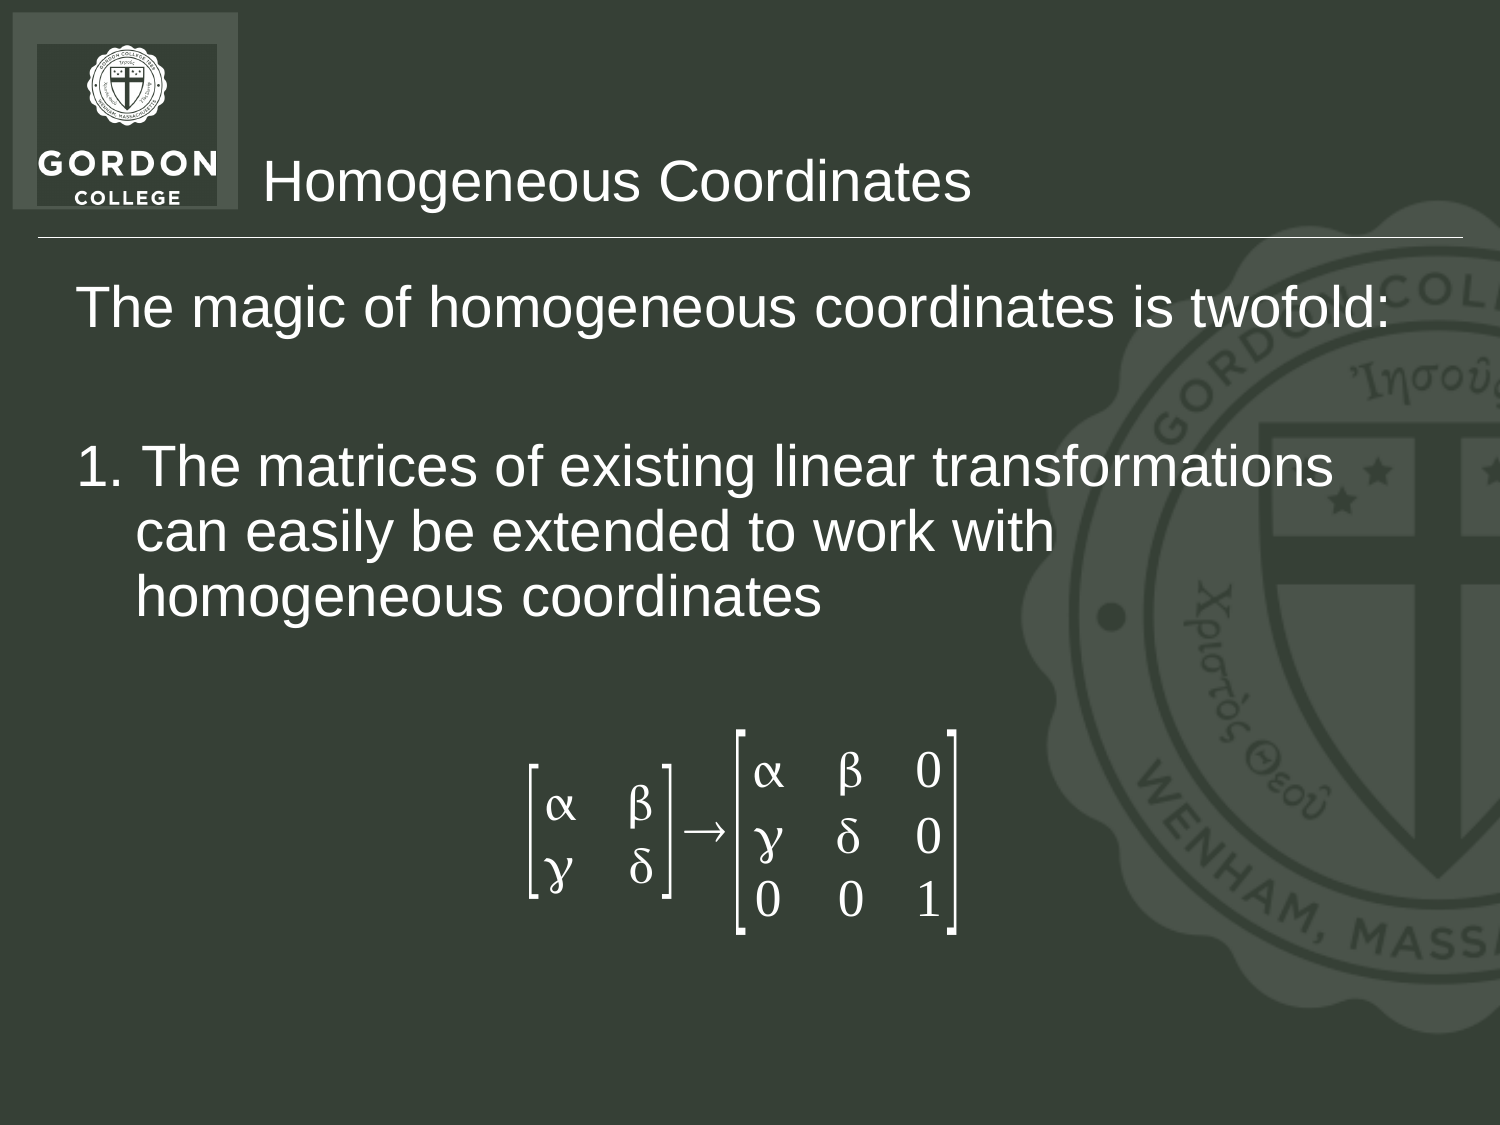

# Homogeneous Coordinates
The magic of homogeneous coordinates is twofold:
1. The matrices of existing linear transformations can easily be extended to work with homogeneous coordinates